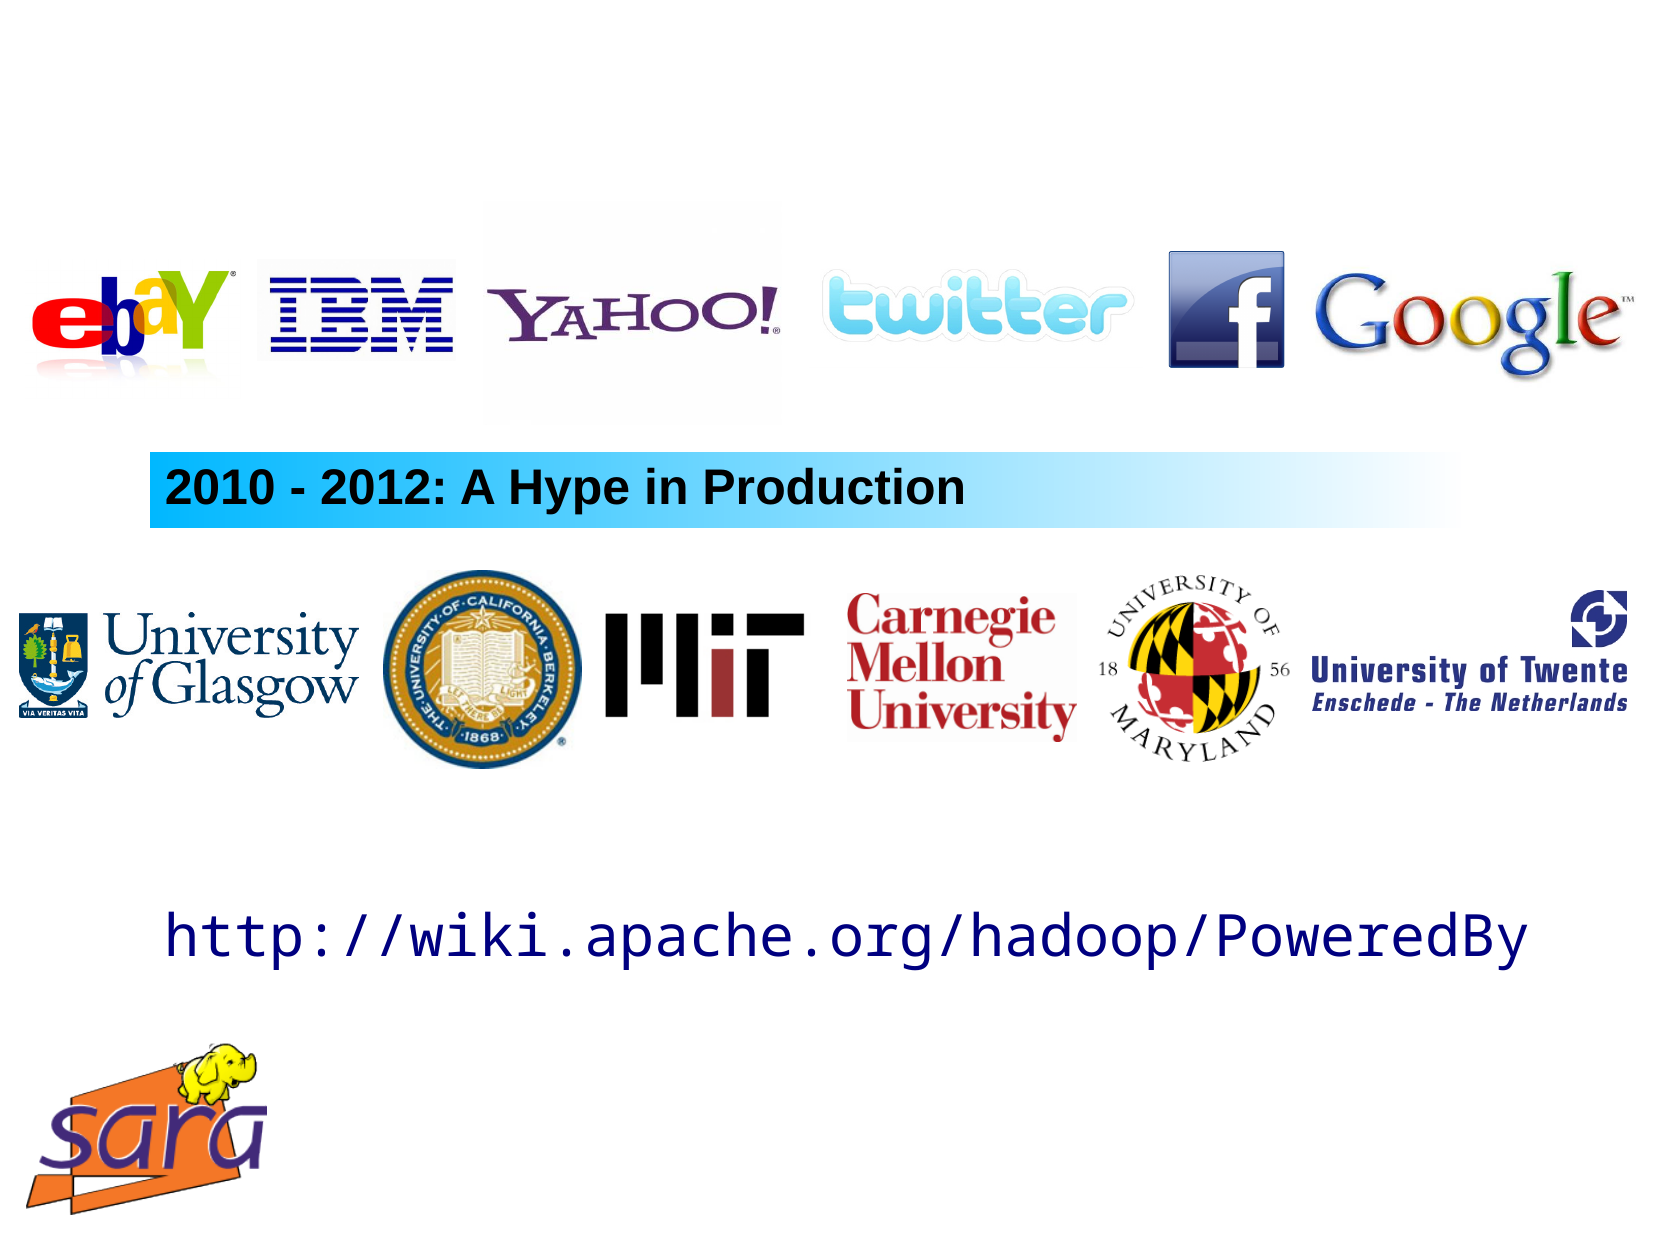

2010 - 2012: A Hype in Production
http://wiki.apache.org/hadoop/PoweredBy